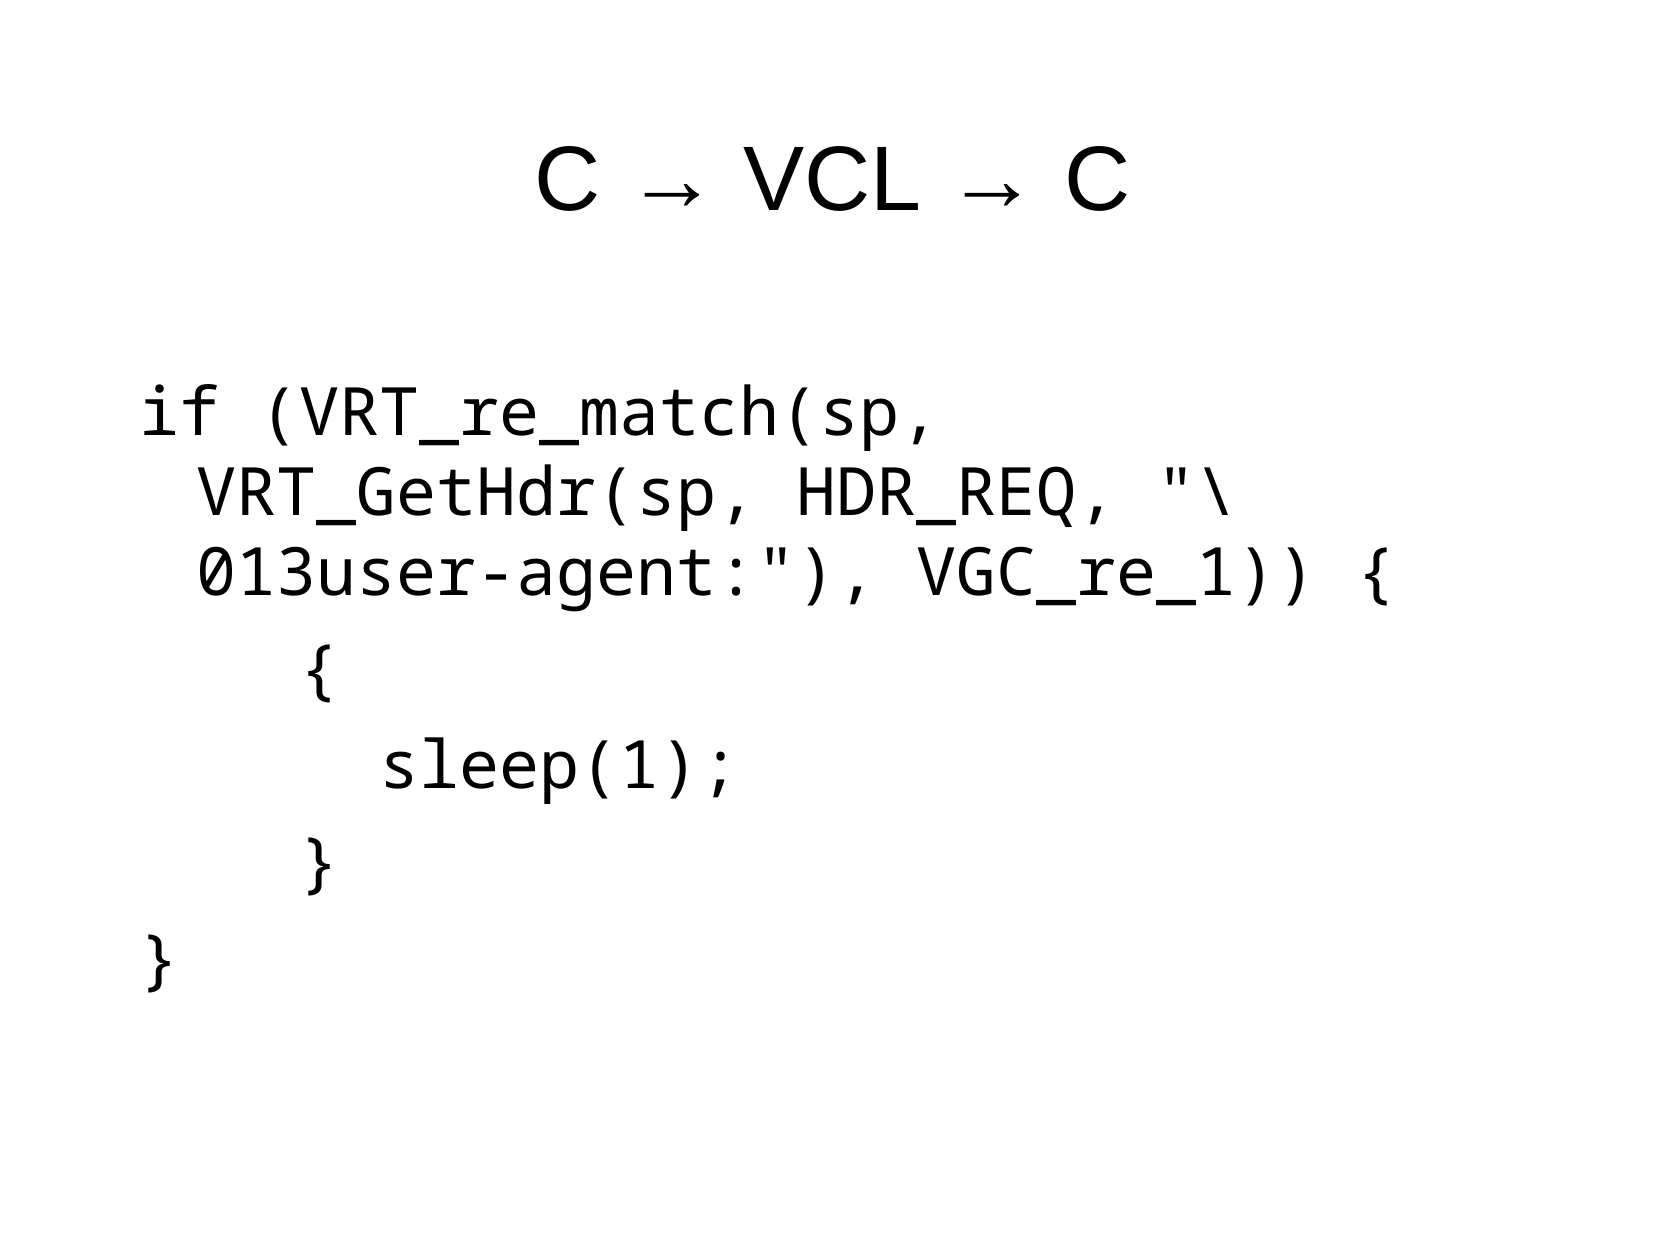

# C → VCL → C
if (VRT_re_match(sp, VRT_GetHdr(sp, HDR_REQ, "\013user-agent:"), VGC_re_1)) {
 {
 sleep(1);
 }
}